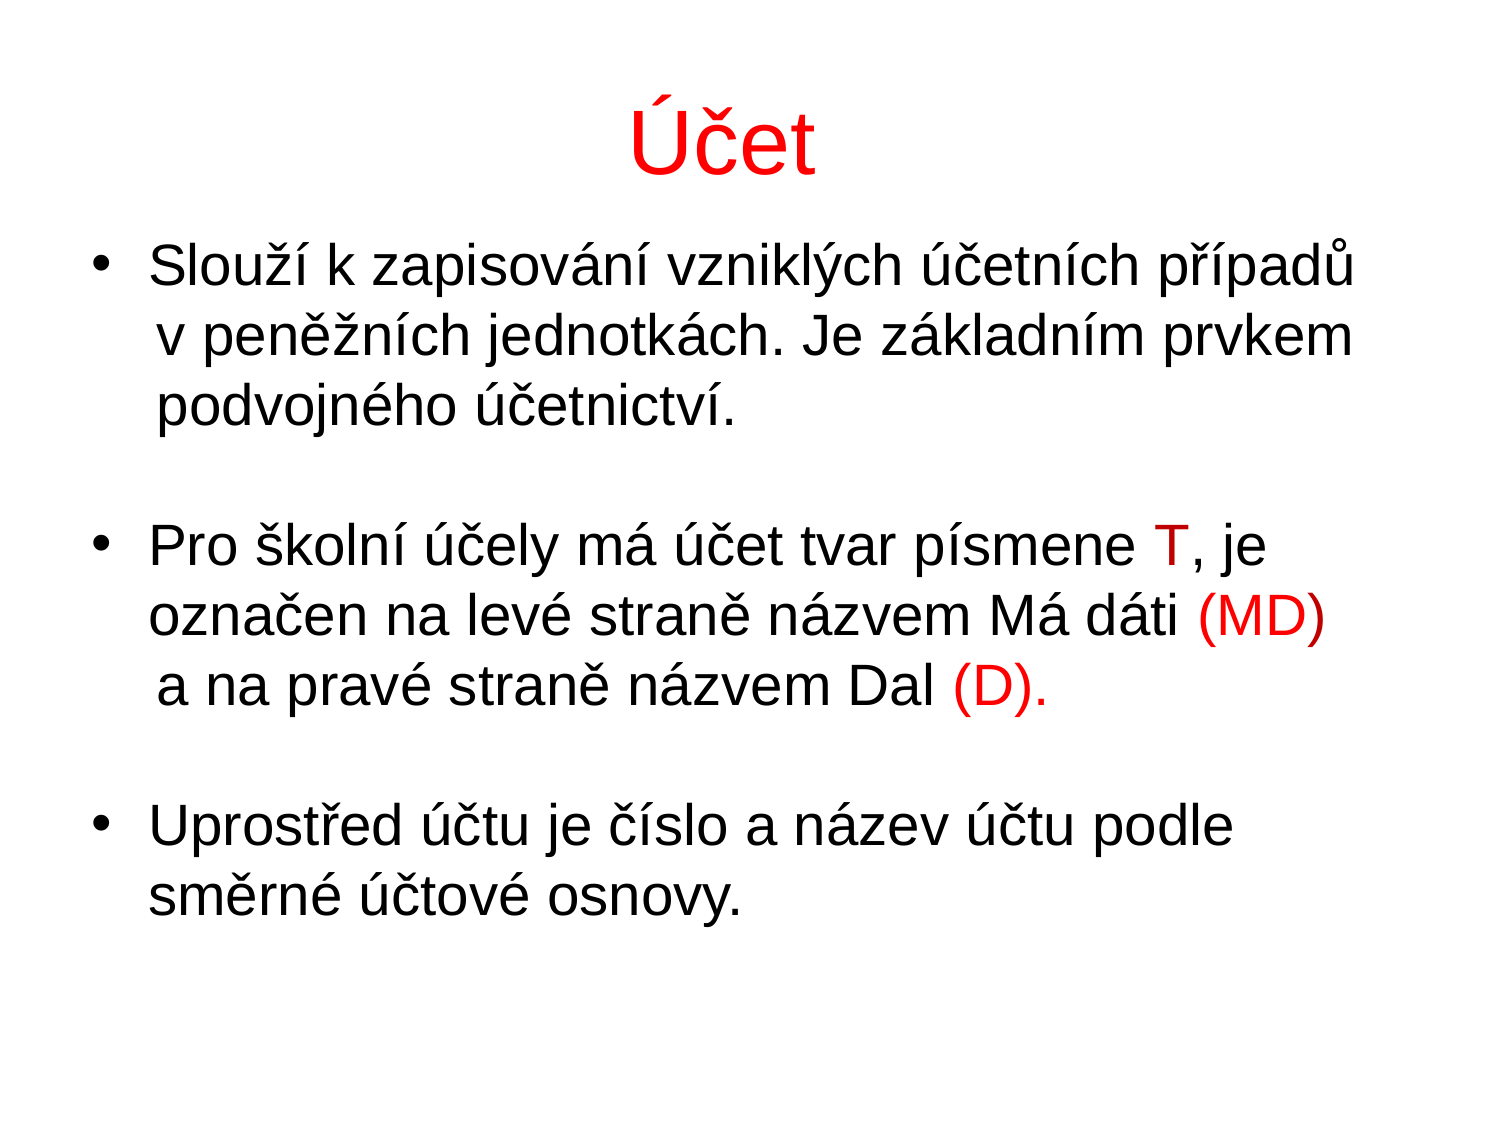

# Účet
Slouží k zapisování vzniklých účetních případů
 v peněžních jednotkách. Je základním prvkem
 podvojného účetnictví.
Pro školní účely má účet tvar písmene T, je označen na levé straně názvem Má dáti (MD)
 a na pravé straně názvem Dal (D).
Uprostřed účtu je číslo a název účtu podle směrné účtové osnovy.